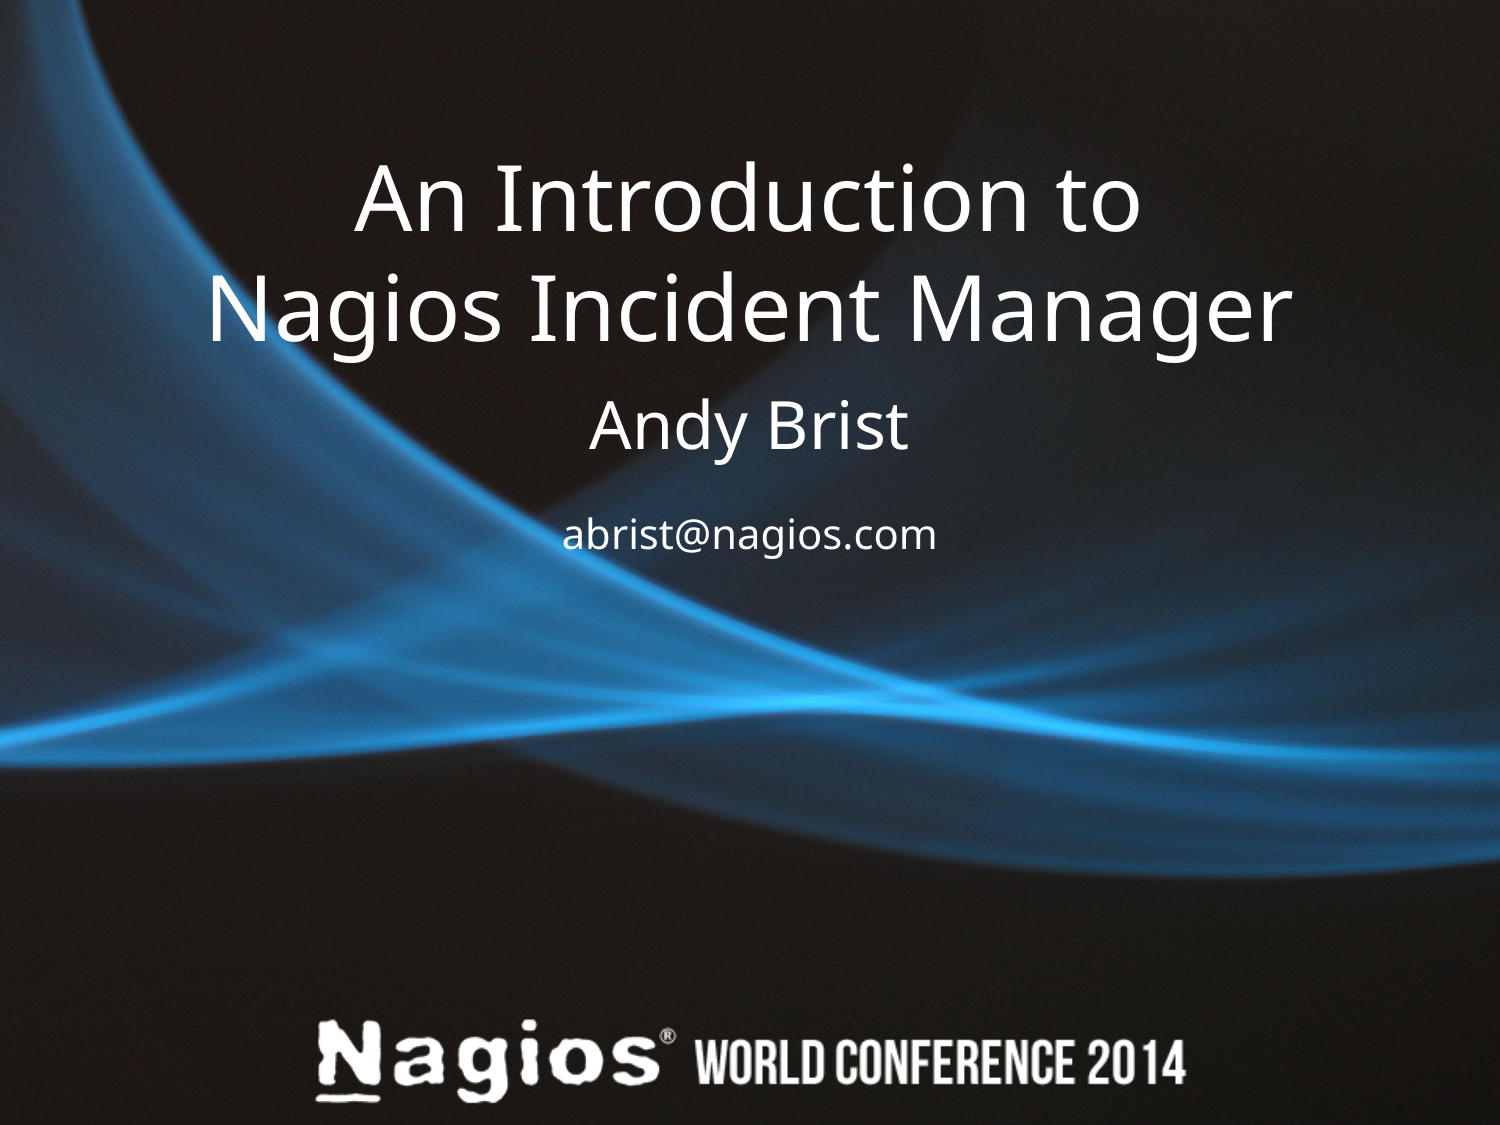

# An Introduction to Nagios Incident Manager
Andy Brist
abrist@nagios.com